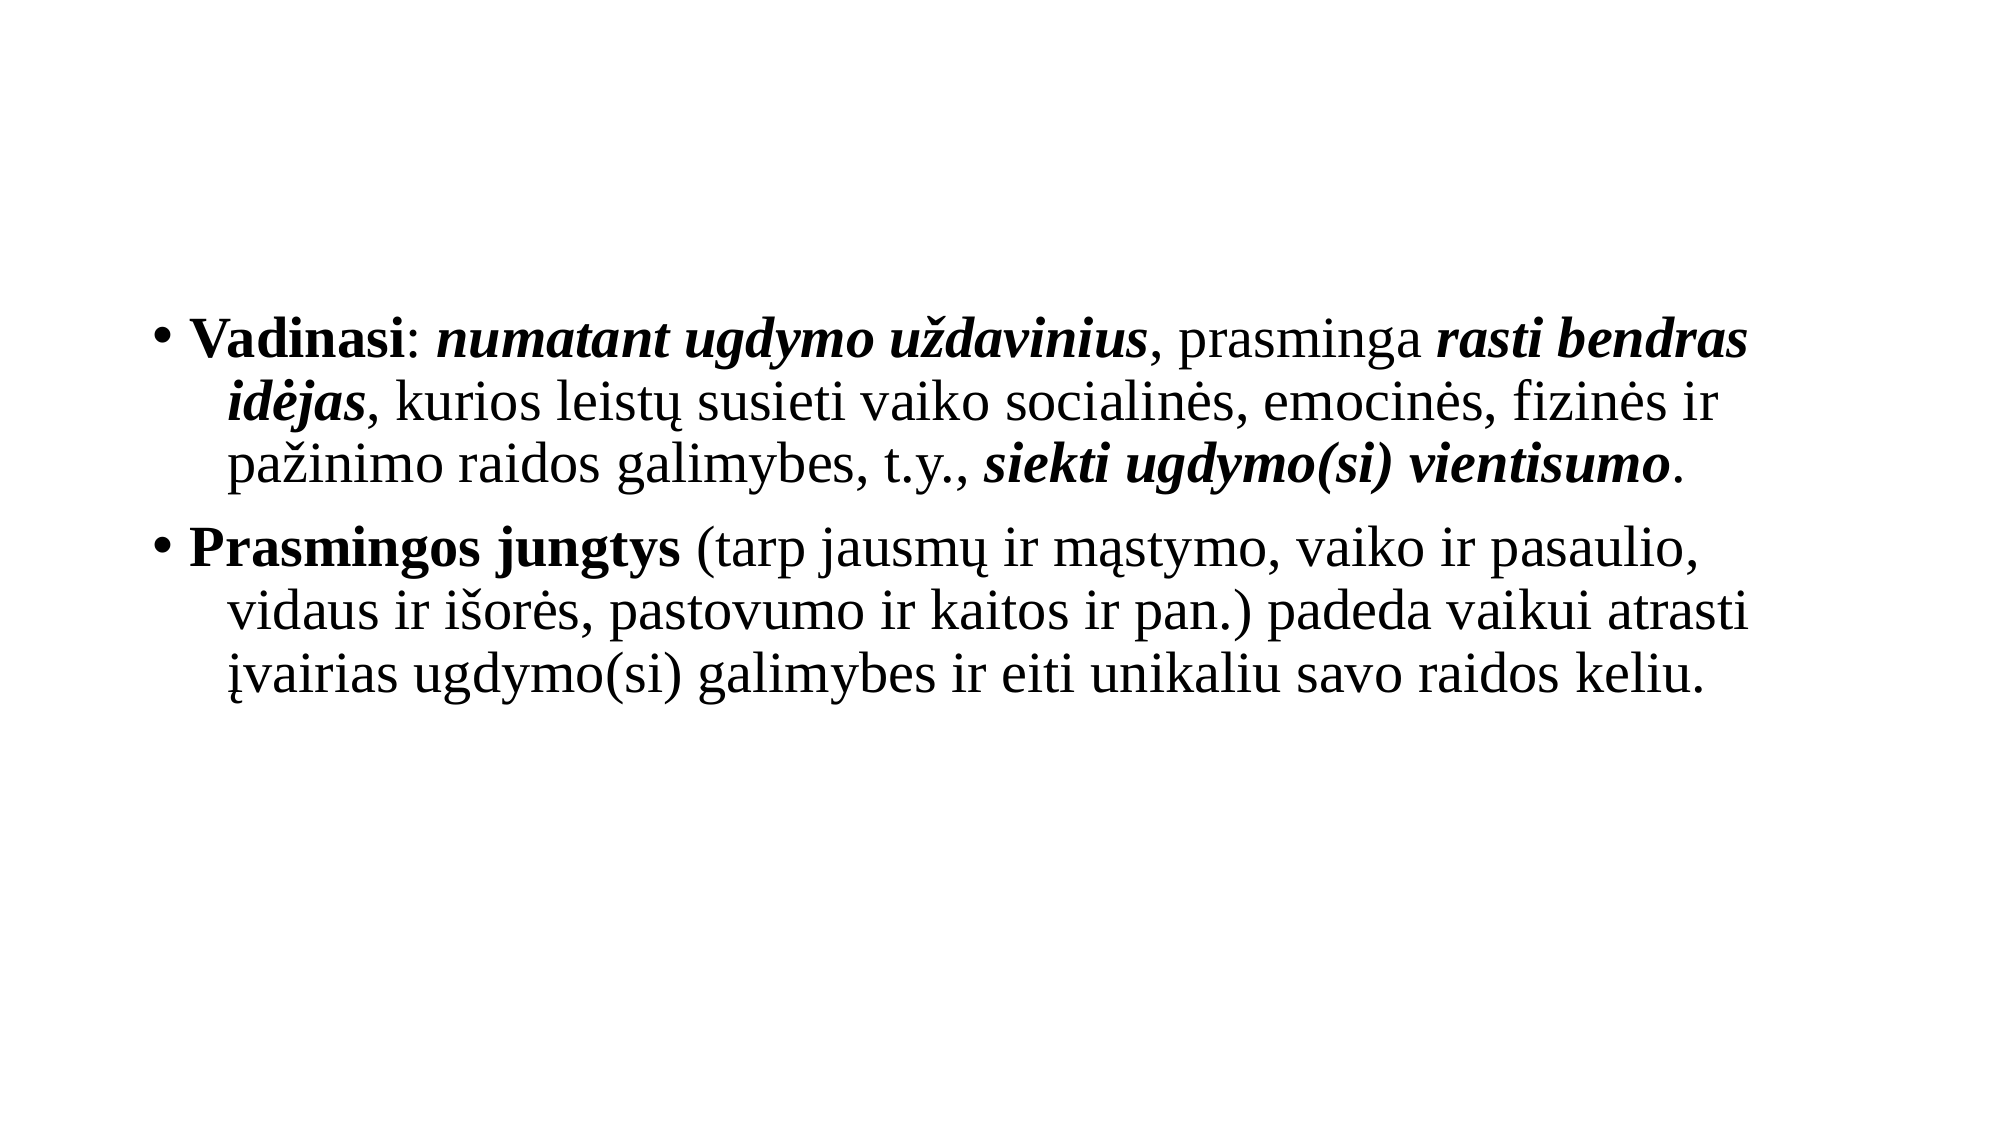

# Vadinasi: numatant ugdymo uždavinius, prasminga rasti bendras idėjas, kurios leistų susieti vaiko socialinės, emocinės, fizinės ir pažinimo raidos galimybes, t.y., siekti ugdymo(si) vientisumo.
Prasmingos jungtys (tarp jausmų ir mąstymo, vaiko ir pasaulio, vidaus ir išorės, pastovumo ir kaitos ir pan.) padeda vaikui atrasti įvairias ugdymo(si) galimybes ir eiti unikaliu savo raidos keliu.